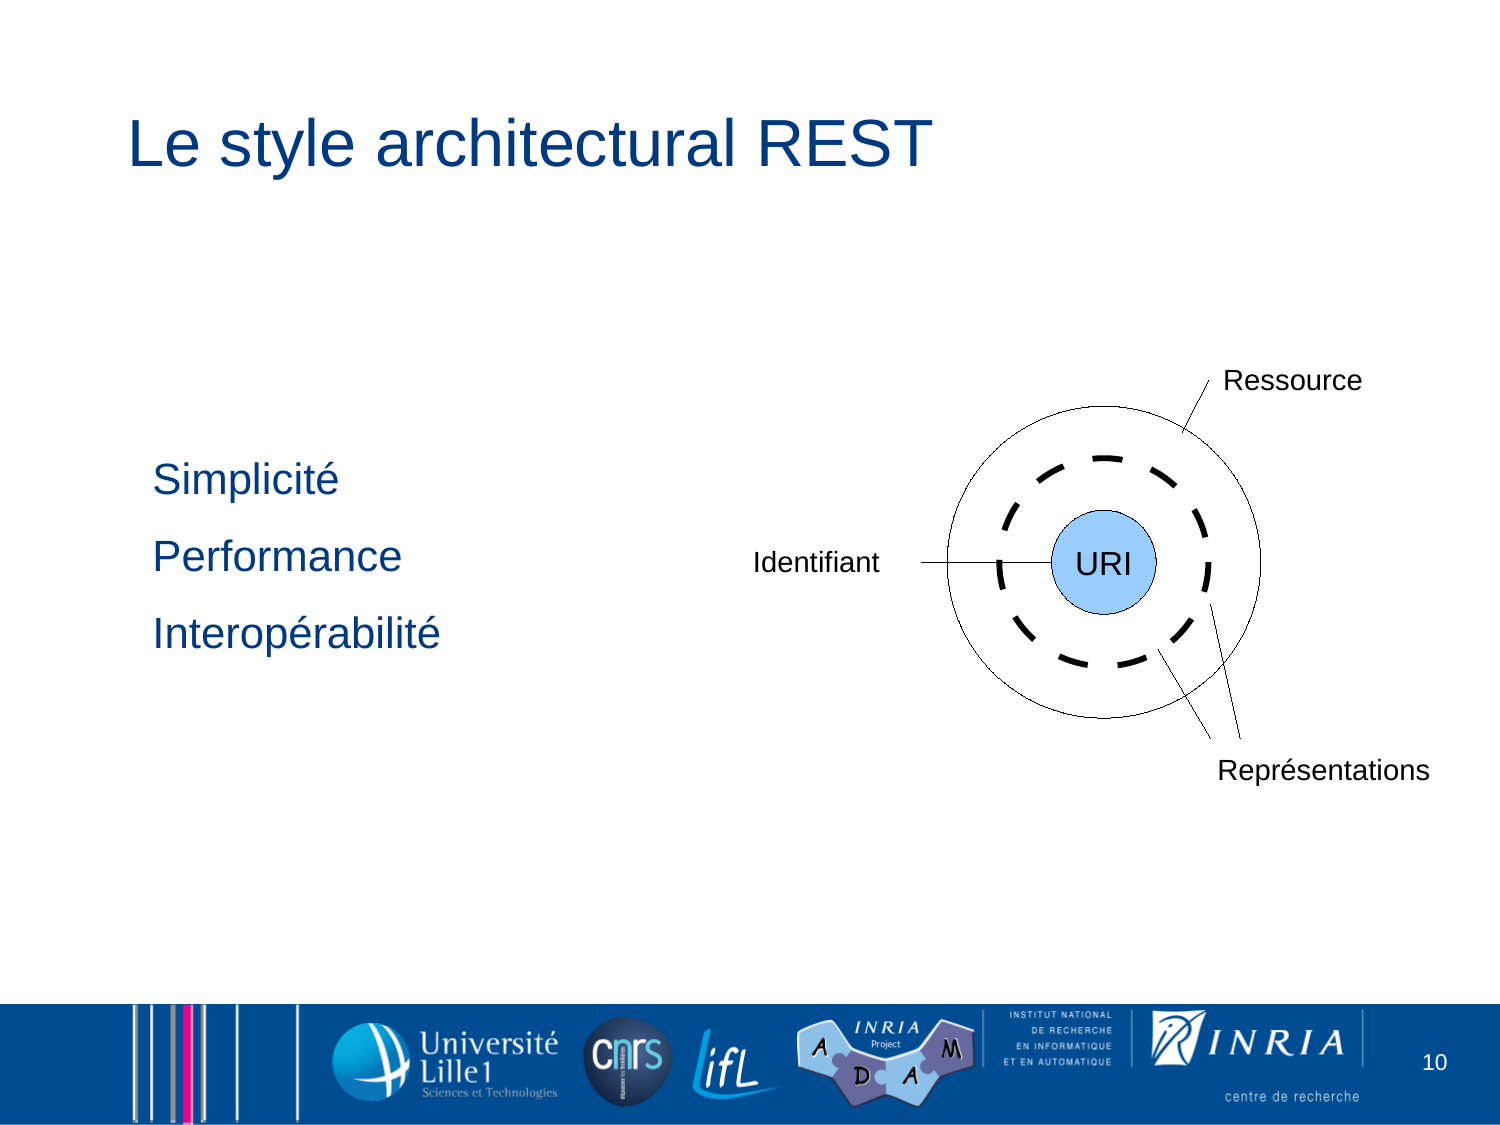

# Le style architectural REST
Ressource
Simplicité
Performance
Interopérabilité
URI
Identifiant
Représentations